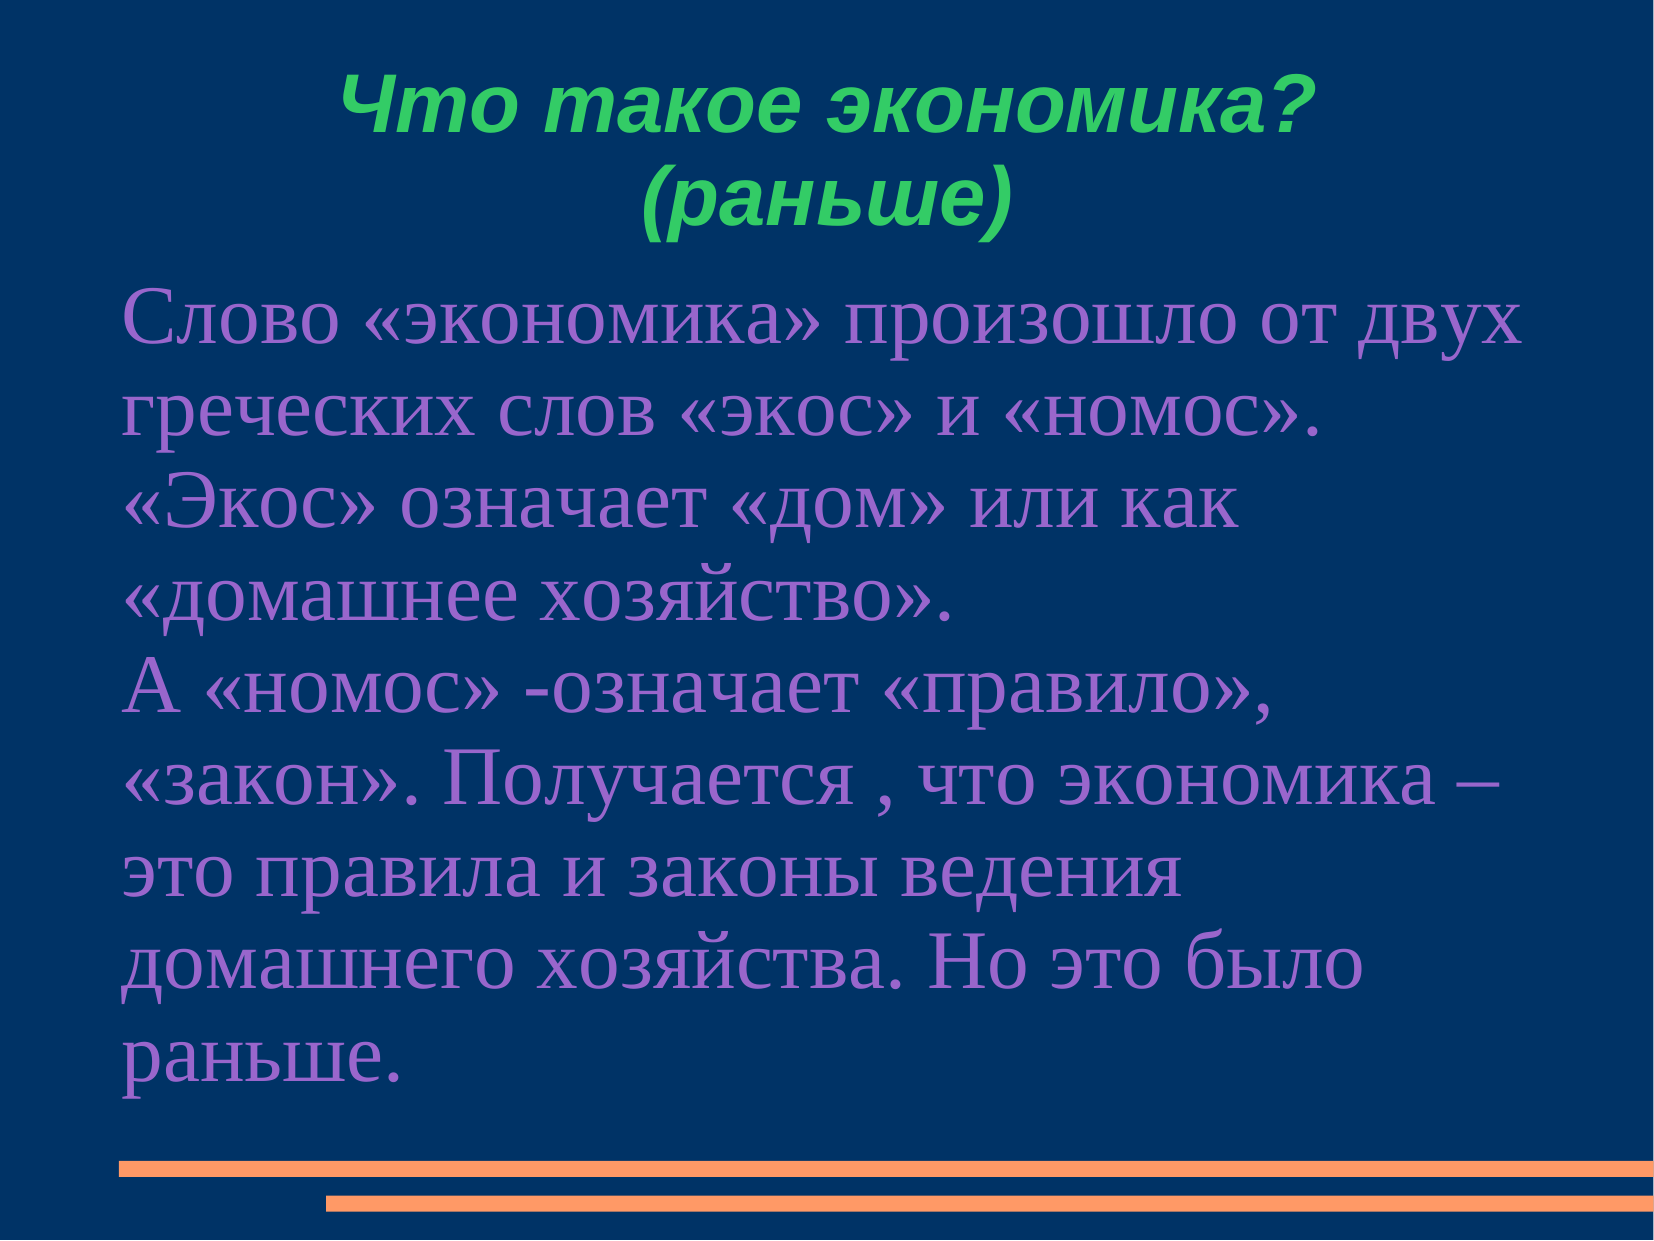

# Что такое экономика? (раньше)
Слово «экономика» произошло от двух греческих слов «экос» и «номос». «Экос» означает «дом» или как «домашнее хозяйство».
А «номос» -означает «правило», «закон». Получается , что экономика – это правила и законы ведения домашнего хозяйства. Но это было раньше.